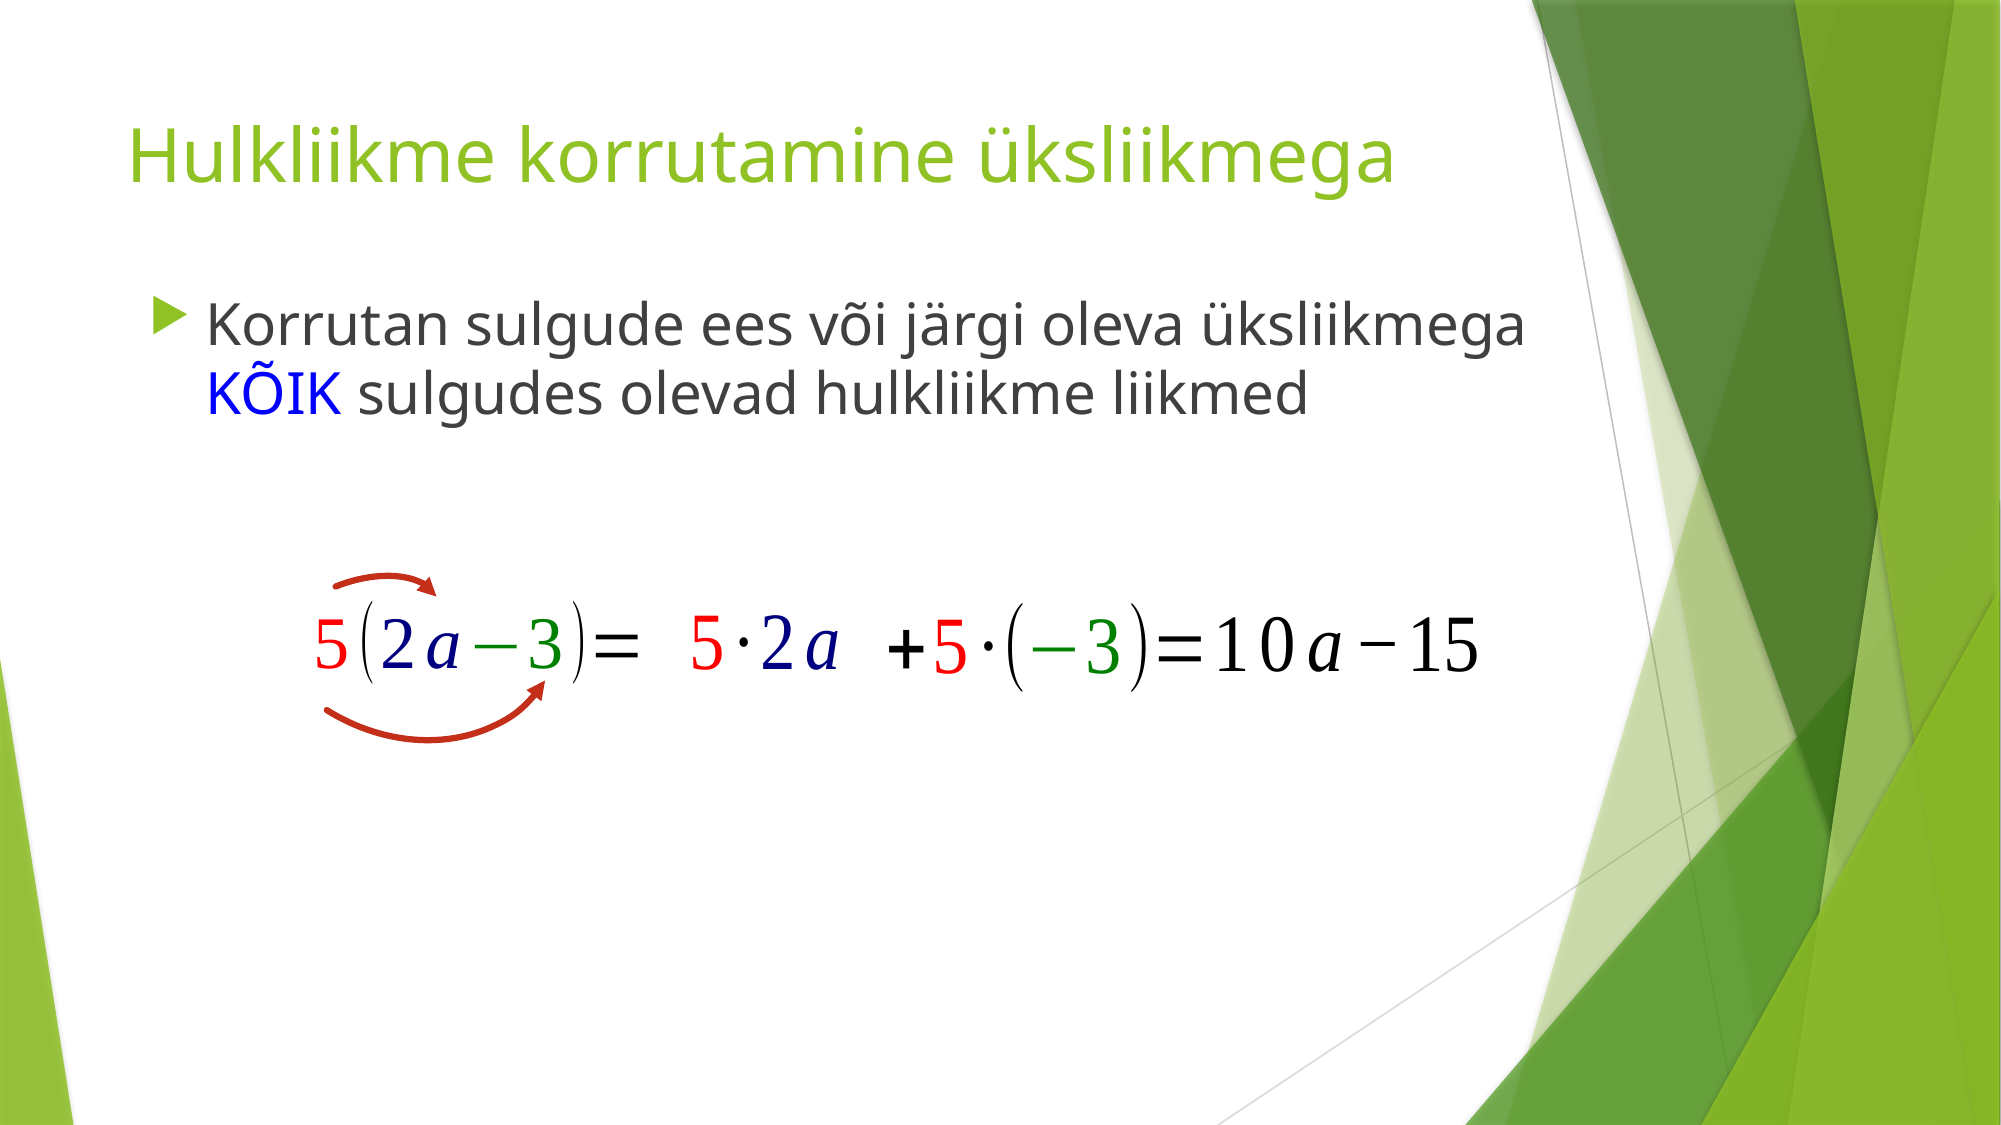

# Hulkliikme korrutamine üksliikmega
Korrutan sulgude ees või järgi oleva üksliikmega KÕIK sulgudes olevad hulkliikme liikmed